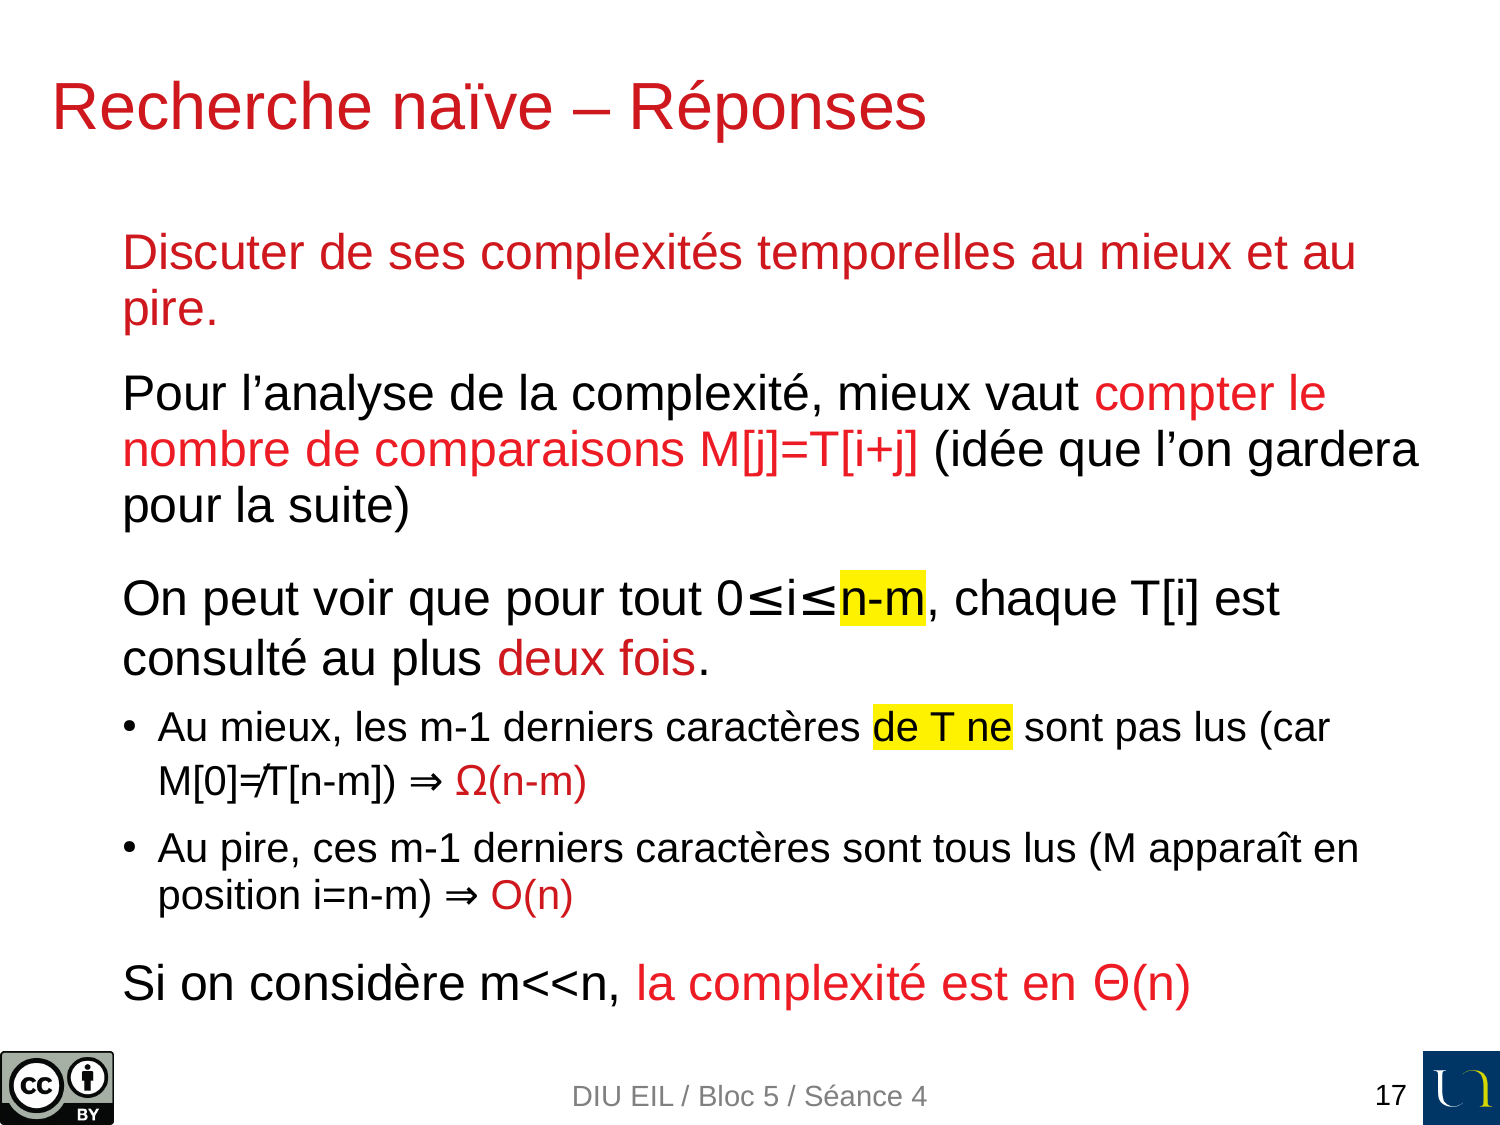

# Recherche naïve – Réponses
Discuter de ses complexités temporelles au mieux et au pire.
Pour l’analyse de la complexité, mieux vaut compter le nombre de comparaisons M[j]=T[i+j] (idée que l’on gardera pour la suite)
On peut voir que pour tout 0≤i≤n-m, chaque T[i] est consulté au plus deux fois.
Au mieux, les m-1 derniers caractères de T ne sont pas lus (car M[0]≠T[n-m]) ⇒ Ω(n-m)
Au pire, ces m-1 derniers caractères sont tous lus (M apparaît en position i=n-m) ⇒ O(n)
Si on considère m<<n, la complexité est en Θ(n)
17